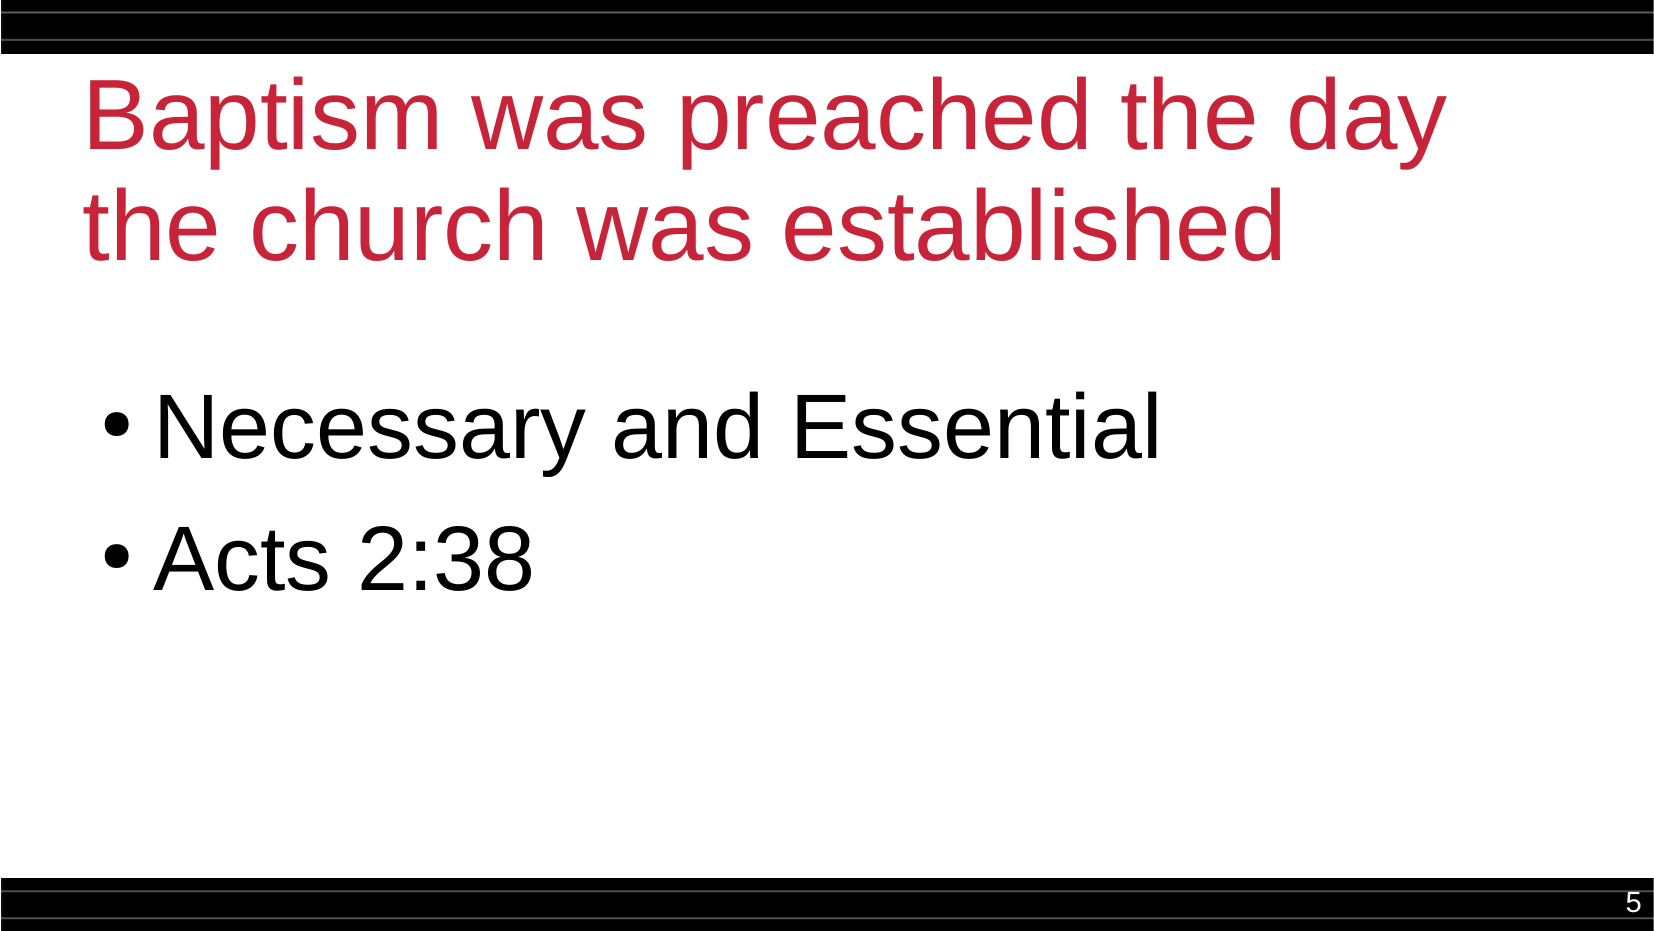

# Baptism was preached the day the church was established
Necessary and Essential
Acts 2:38